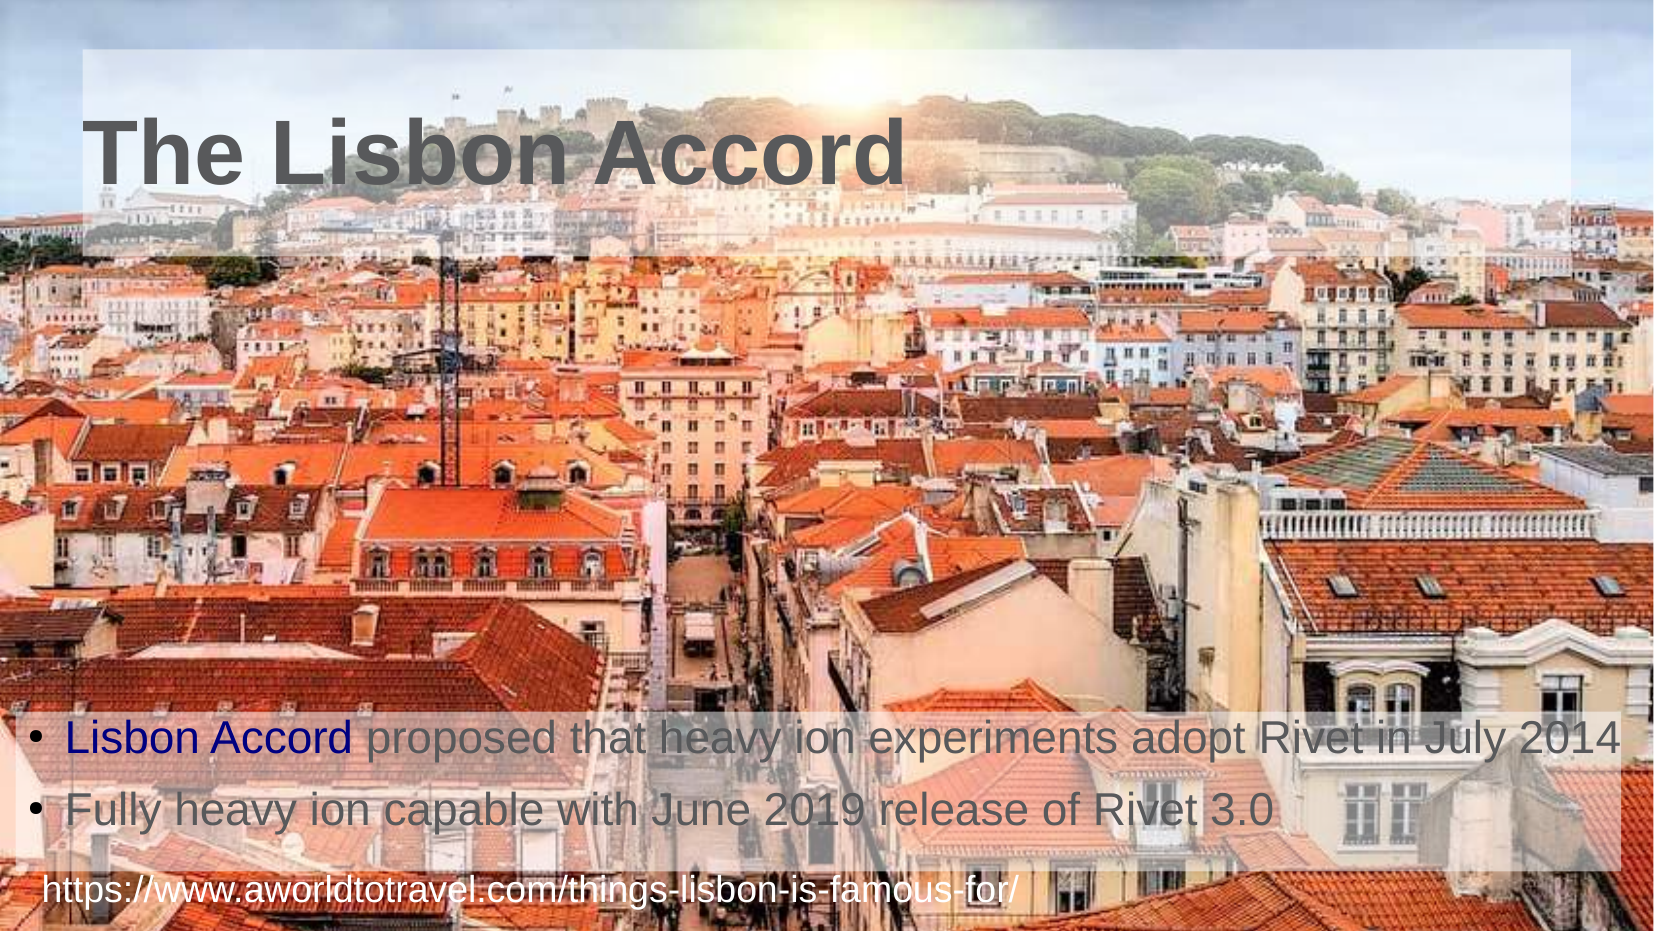

# The Lisbon Accord
Lisbon Accord proposed that heavy ion experiments adopt Rivet in July 2014
Fully heavy ion capable with June 2019 release of Rivet 3.0
https://www.aworldtotravel.com/things-lisbon-is-famous-for/